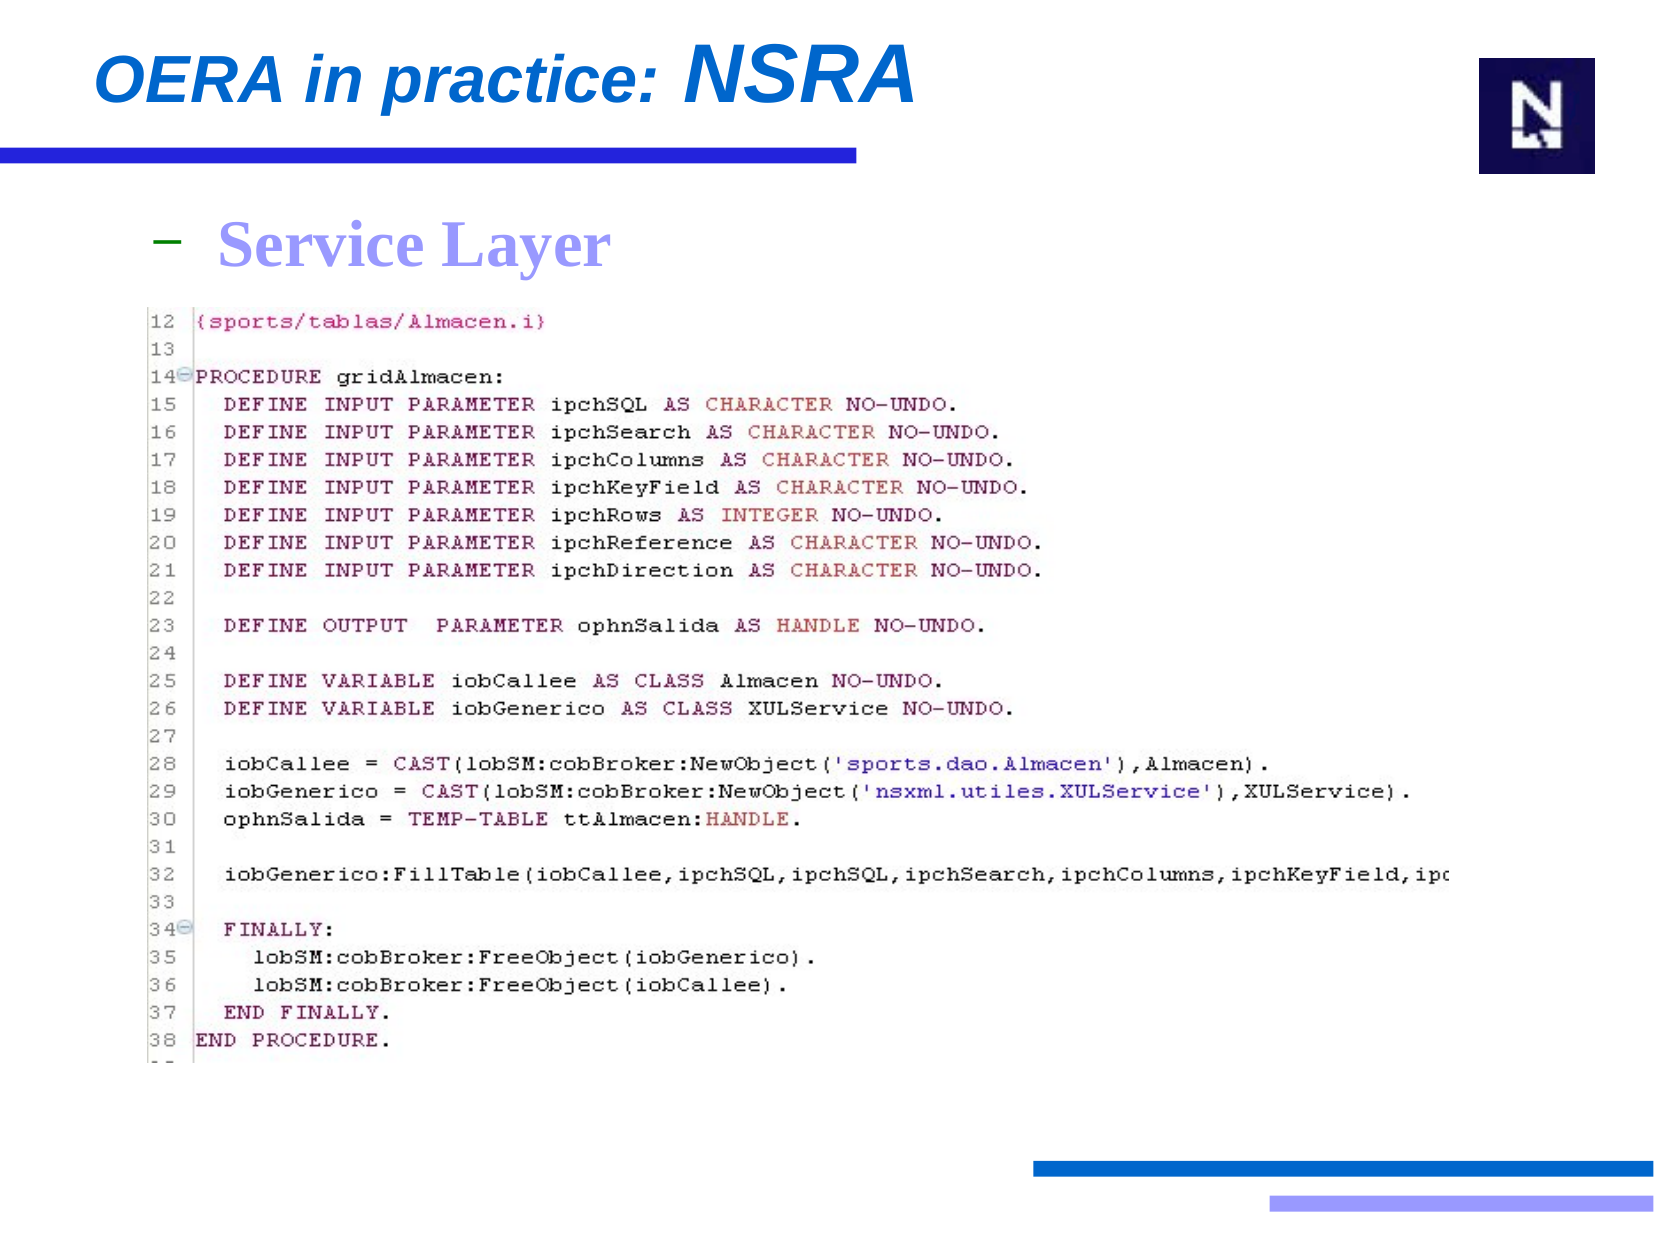

# OERA in practice: NSRA
 Service Layer
Required services
Service packages (.p) and service logic
Service configuration and security